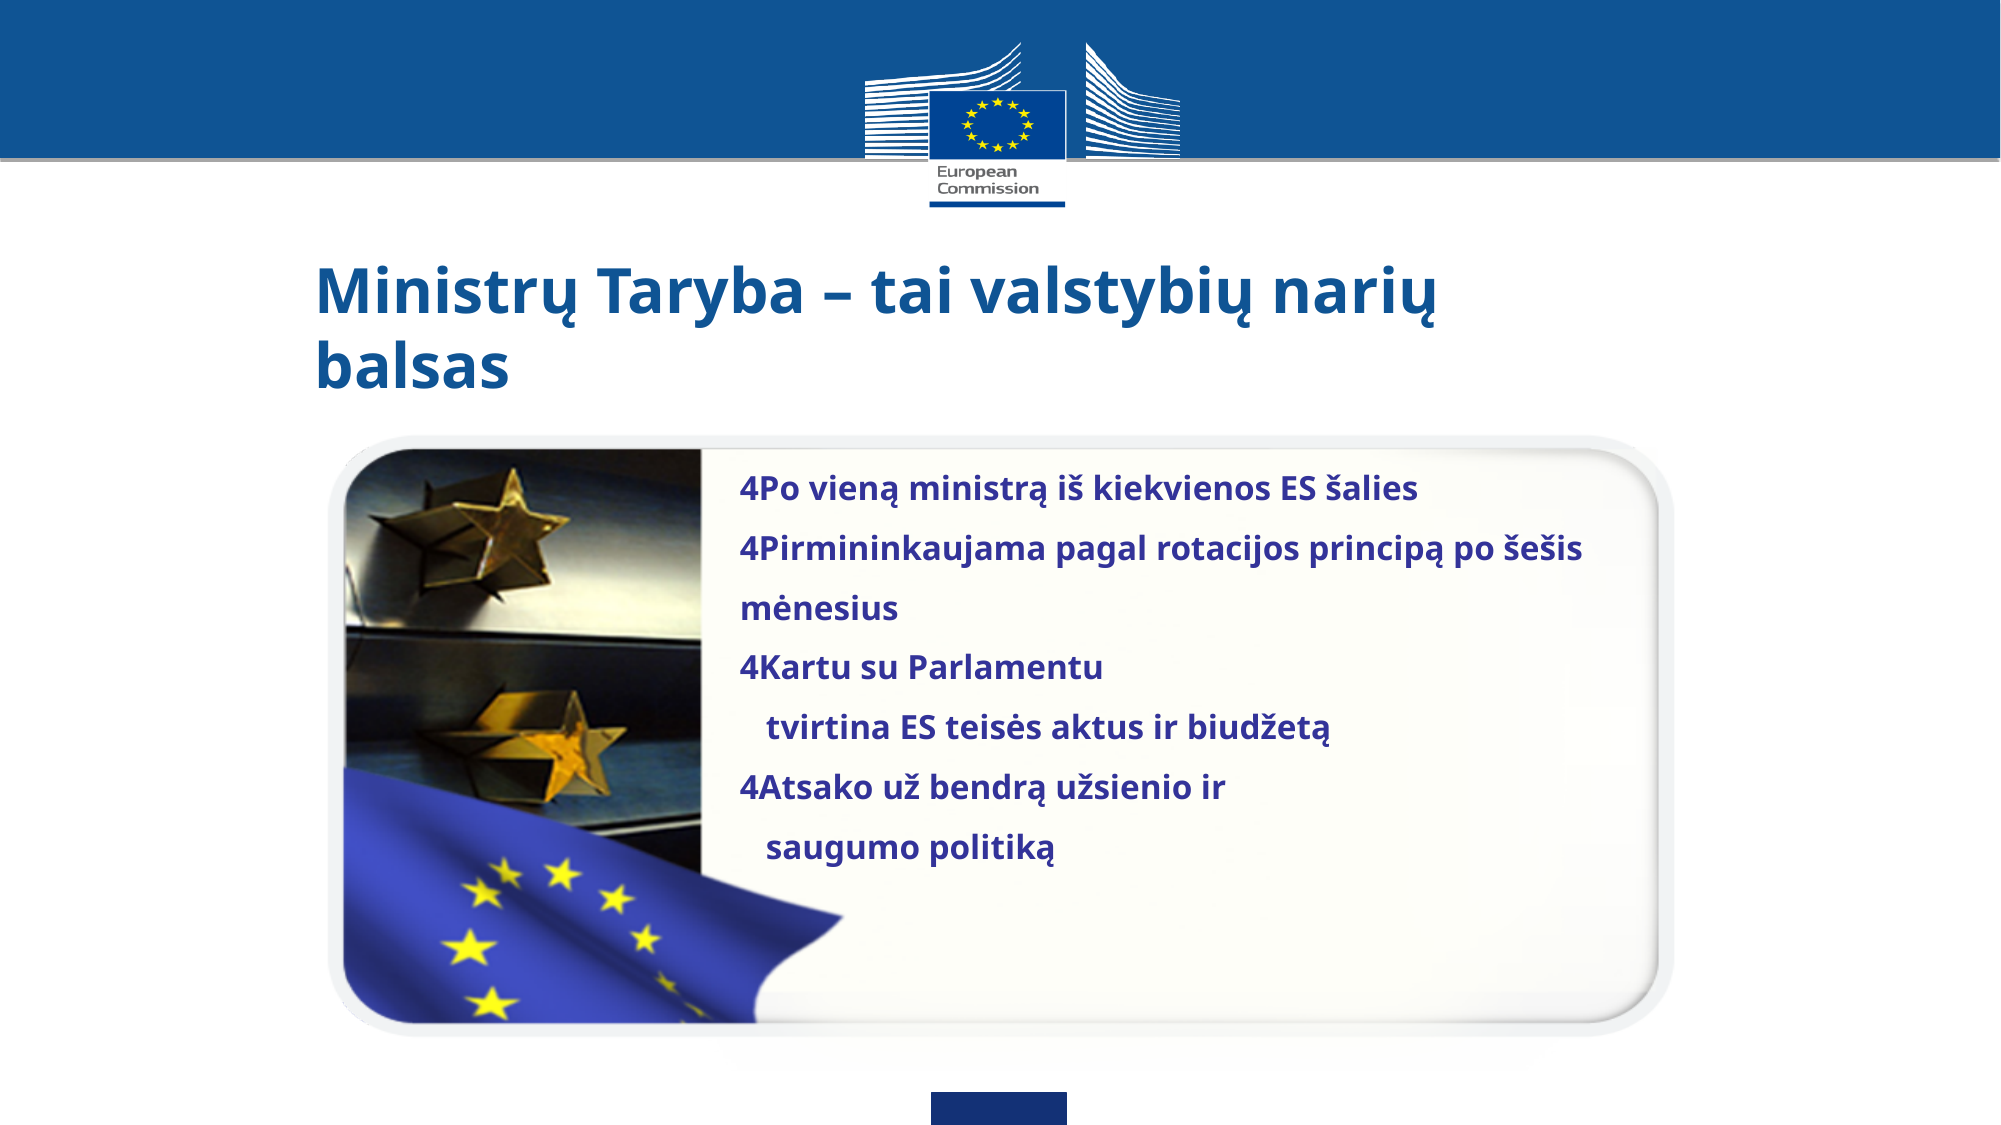

Ministrų Taryba – tai valstybių narių balsas
4Po vieną ministrą iš kiekvienos ES šalies
4Pirmininkaujama pagal rotacijos principą po šešis mėnesius
4Kartu su Parlamentu
 tvirtina ES teisės aktus ir biudžetą
4Atsako už bendrą užsienio ir
 saugumo politiką